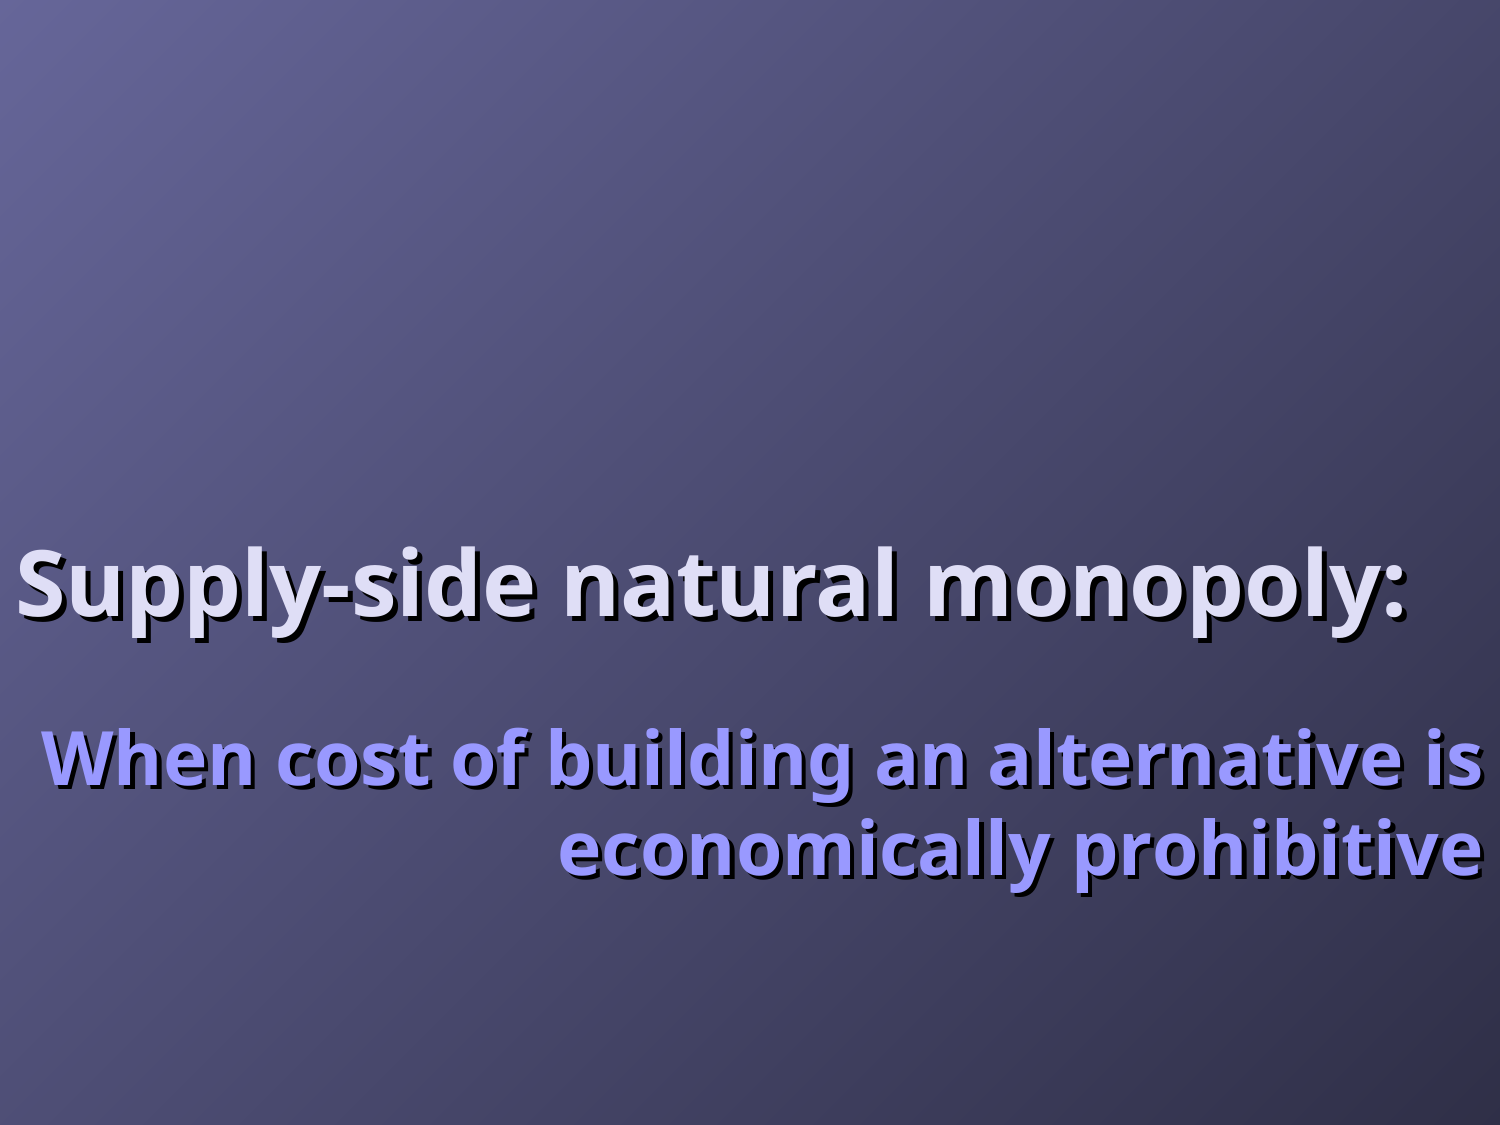

# Supply-side natural monopoly:
When cost of building an alternative is economically prohibitive